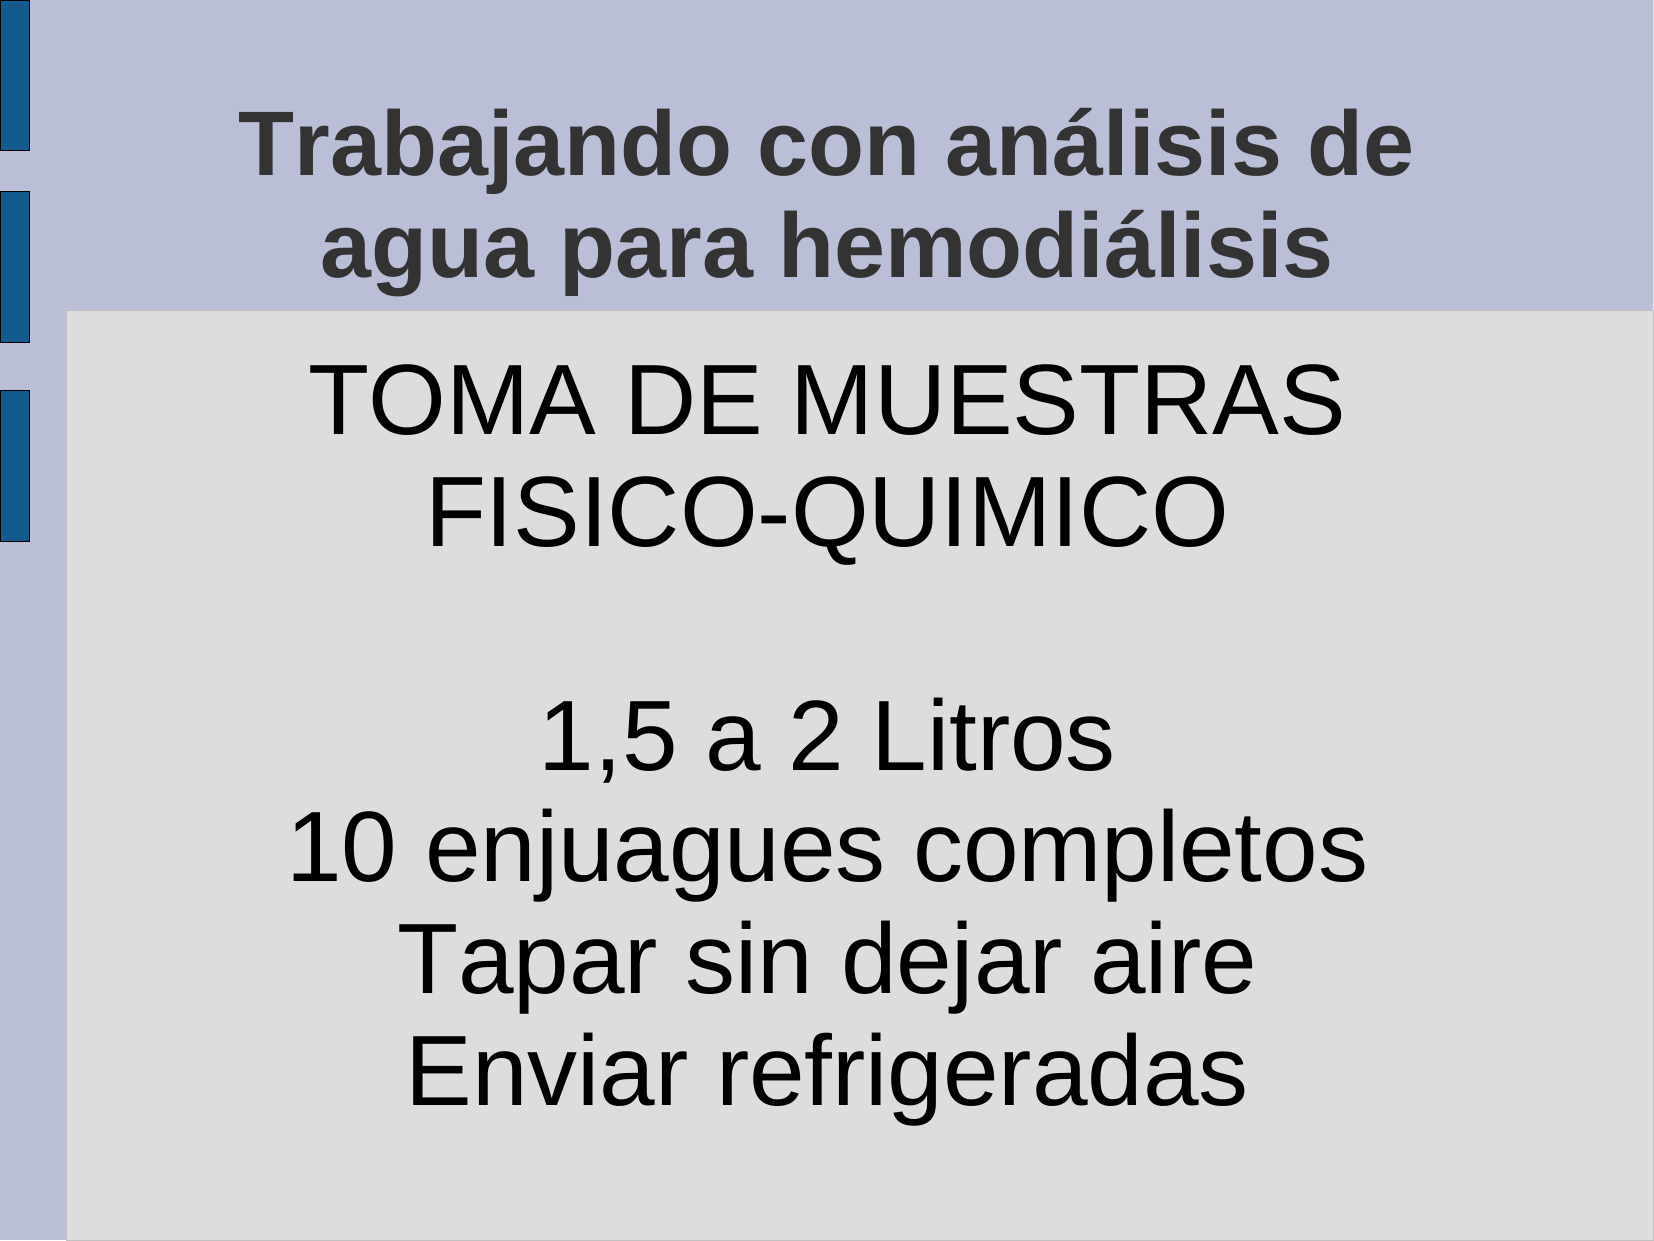

# Trabajando con análisis de agua para hemodiálisis
TOMA DE MUESTRAS
FISICO-QUIMICO
1,5 a 2 Litros
10 enjuagues completos
Tapar sin dejar aire
Enviar refrigeradas